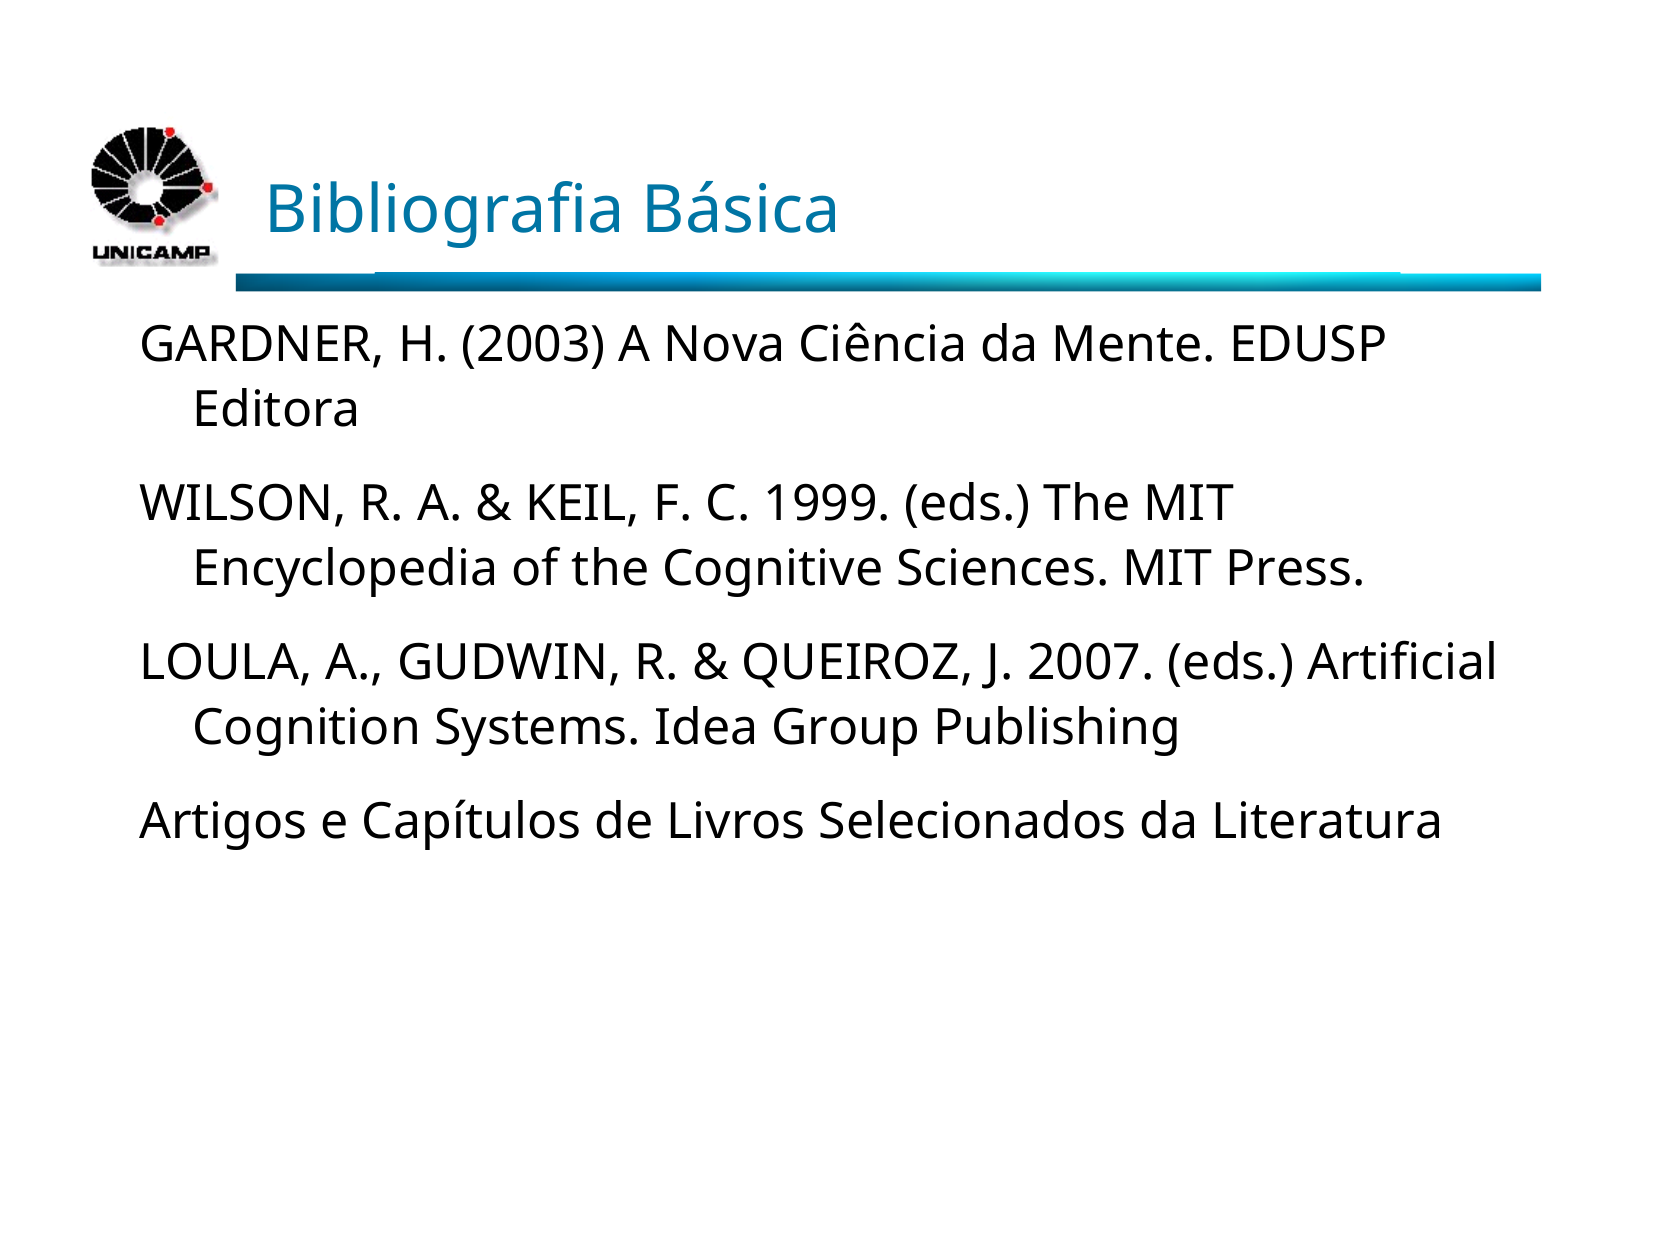

# Bibliografia Básica
GARDNER, H. (2003) A Nova Ciência da Mente. EDUSP Editora
WILSON, R. A. & KEIL, F. C. 1999. (eds.) The MIT Encyclopedia of the Cognitive Sciences. MIT Press.
LOULA, A., GUDWIN, R. & QUEIROZ, J. 2007. (eds.) Artificial Cognition Systems. Idea Group Publishing
Artigos e Capítulos de Livros Selecionados da Literatura